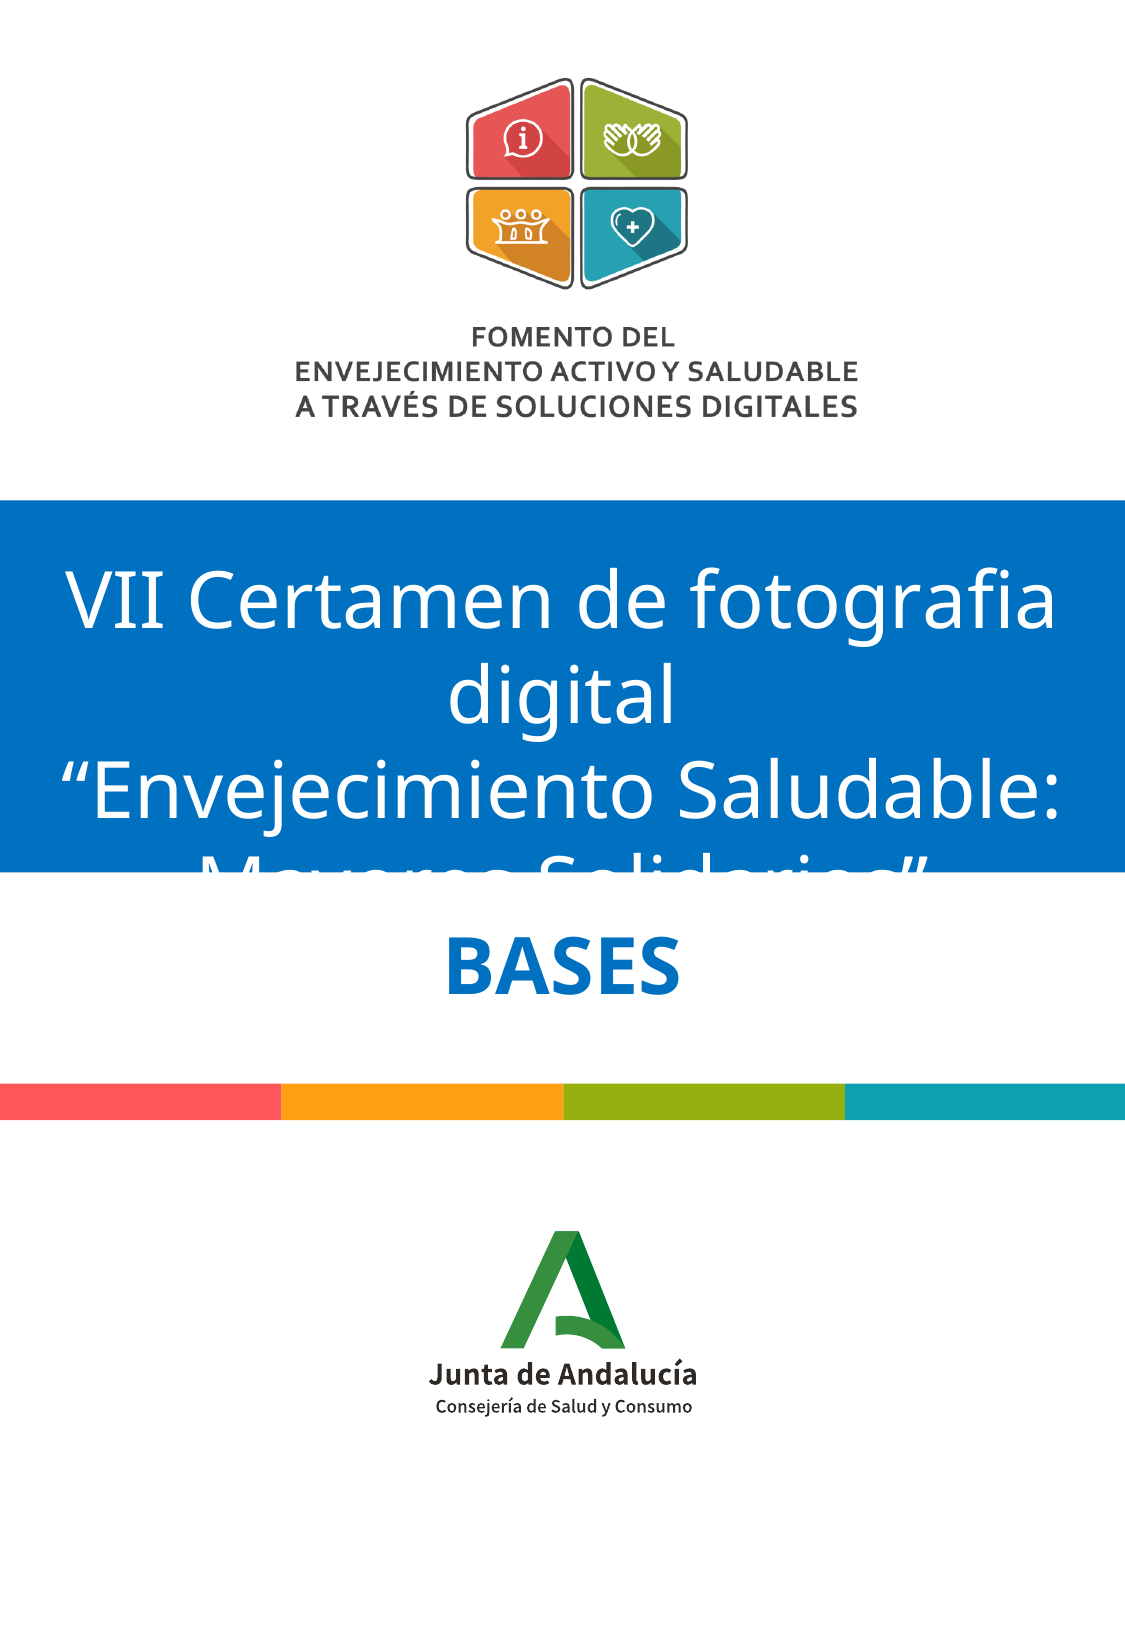

VII Certamen de fotografia digital
“Envejecimiento Saludable: Mayores Solidarios”
BASES